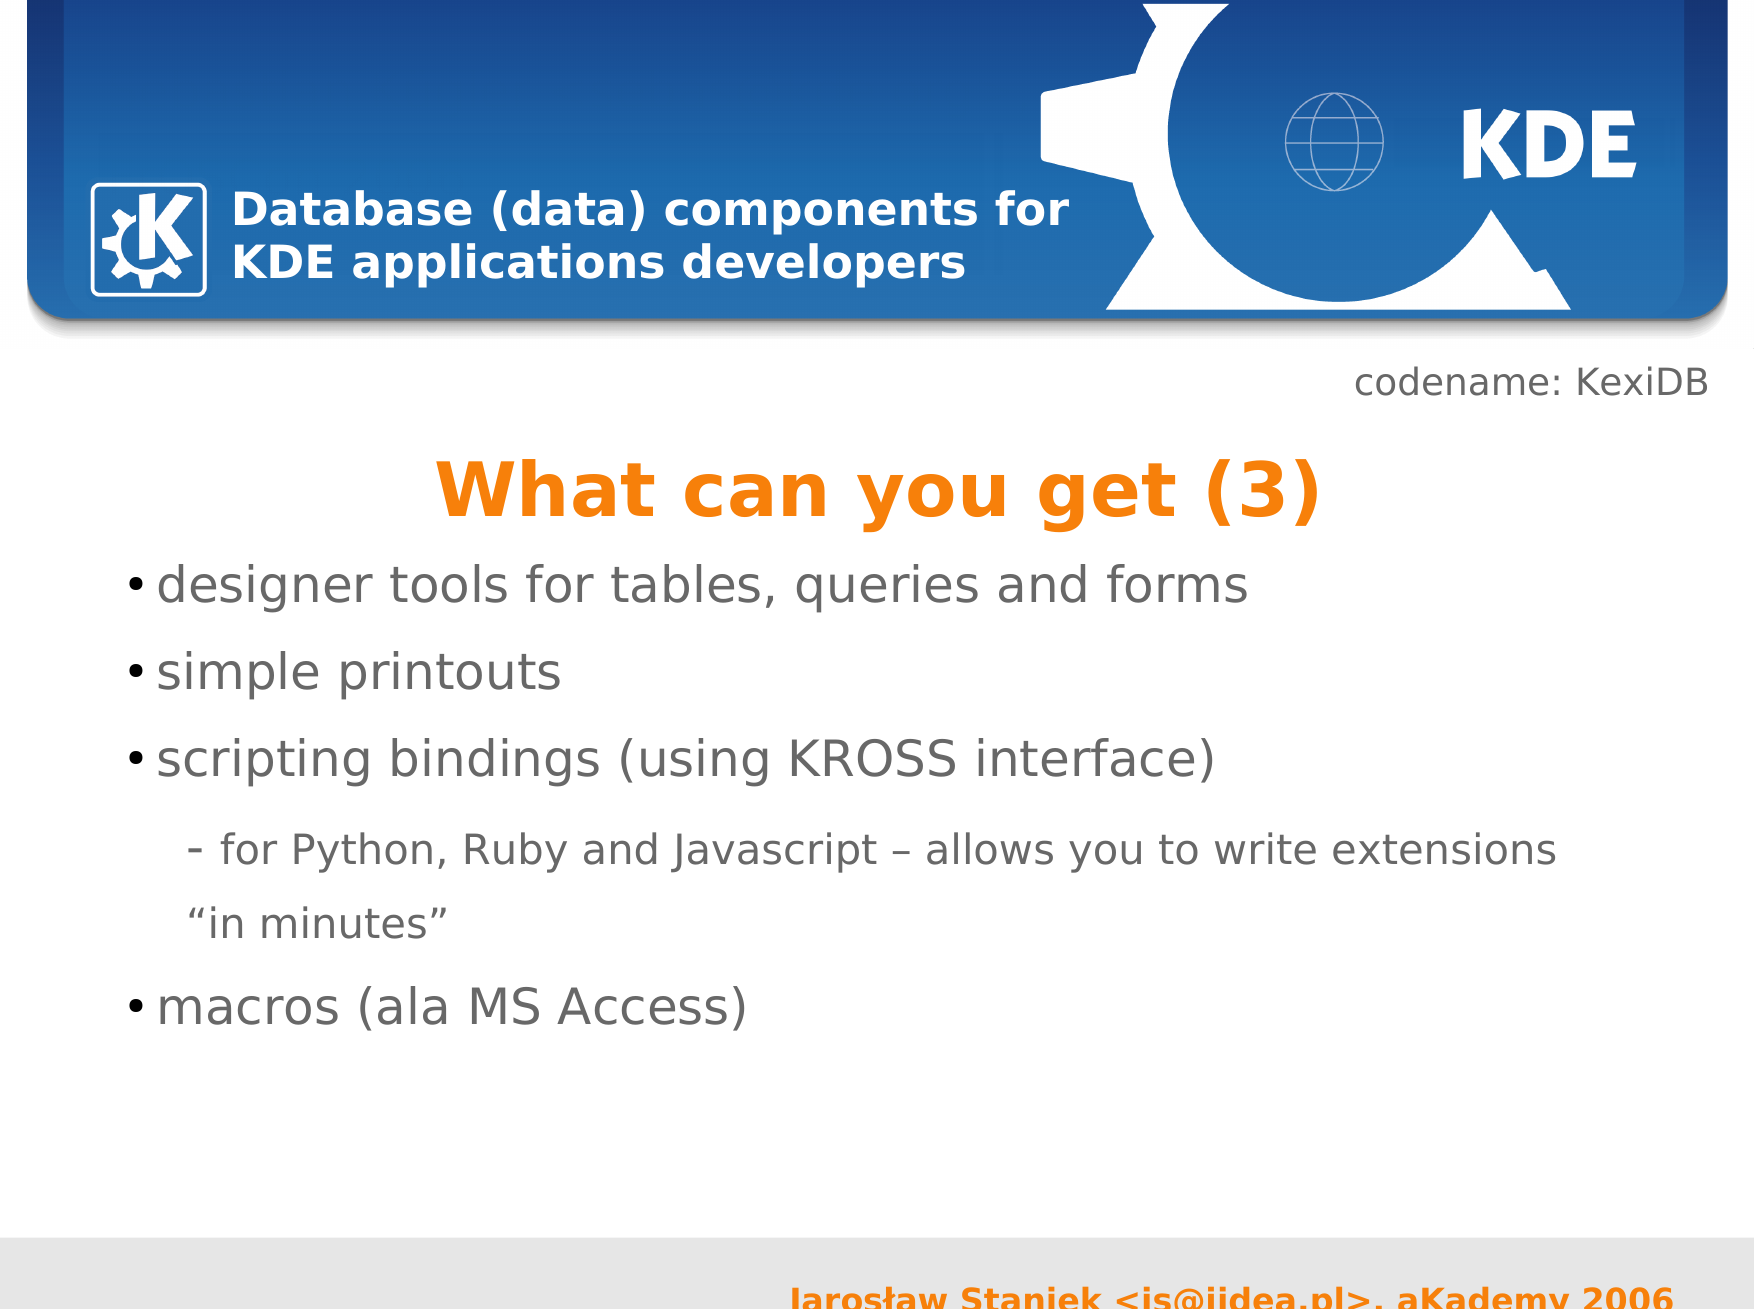

What can you get (3)
designer tools for tables, queries and forms
simple printouts
scripting bindings (using KROSS interface)
- for Python, Ruby and Javascript – allows you to write extensions
“in minutes”
macros (ala MS Access)